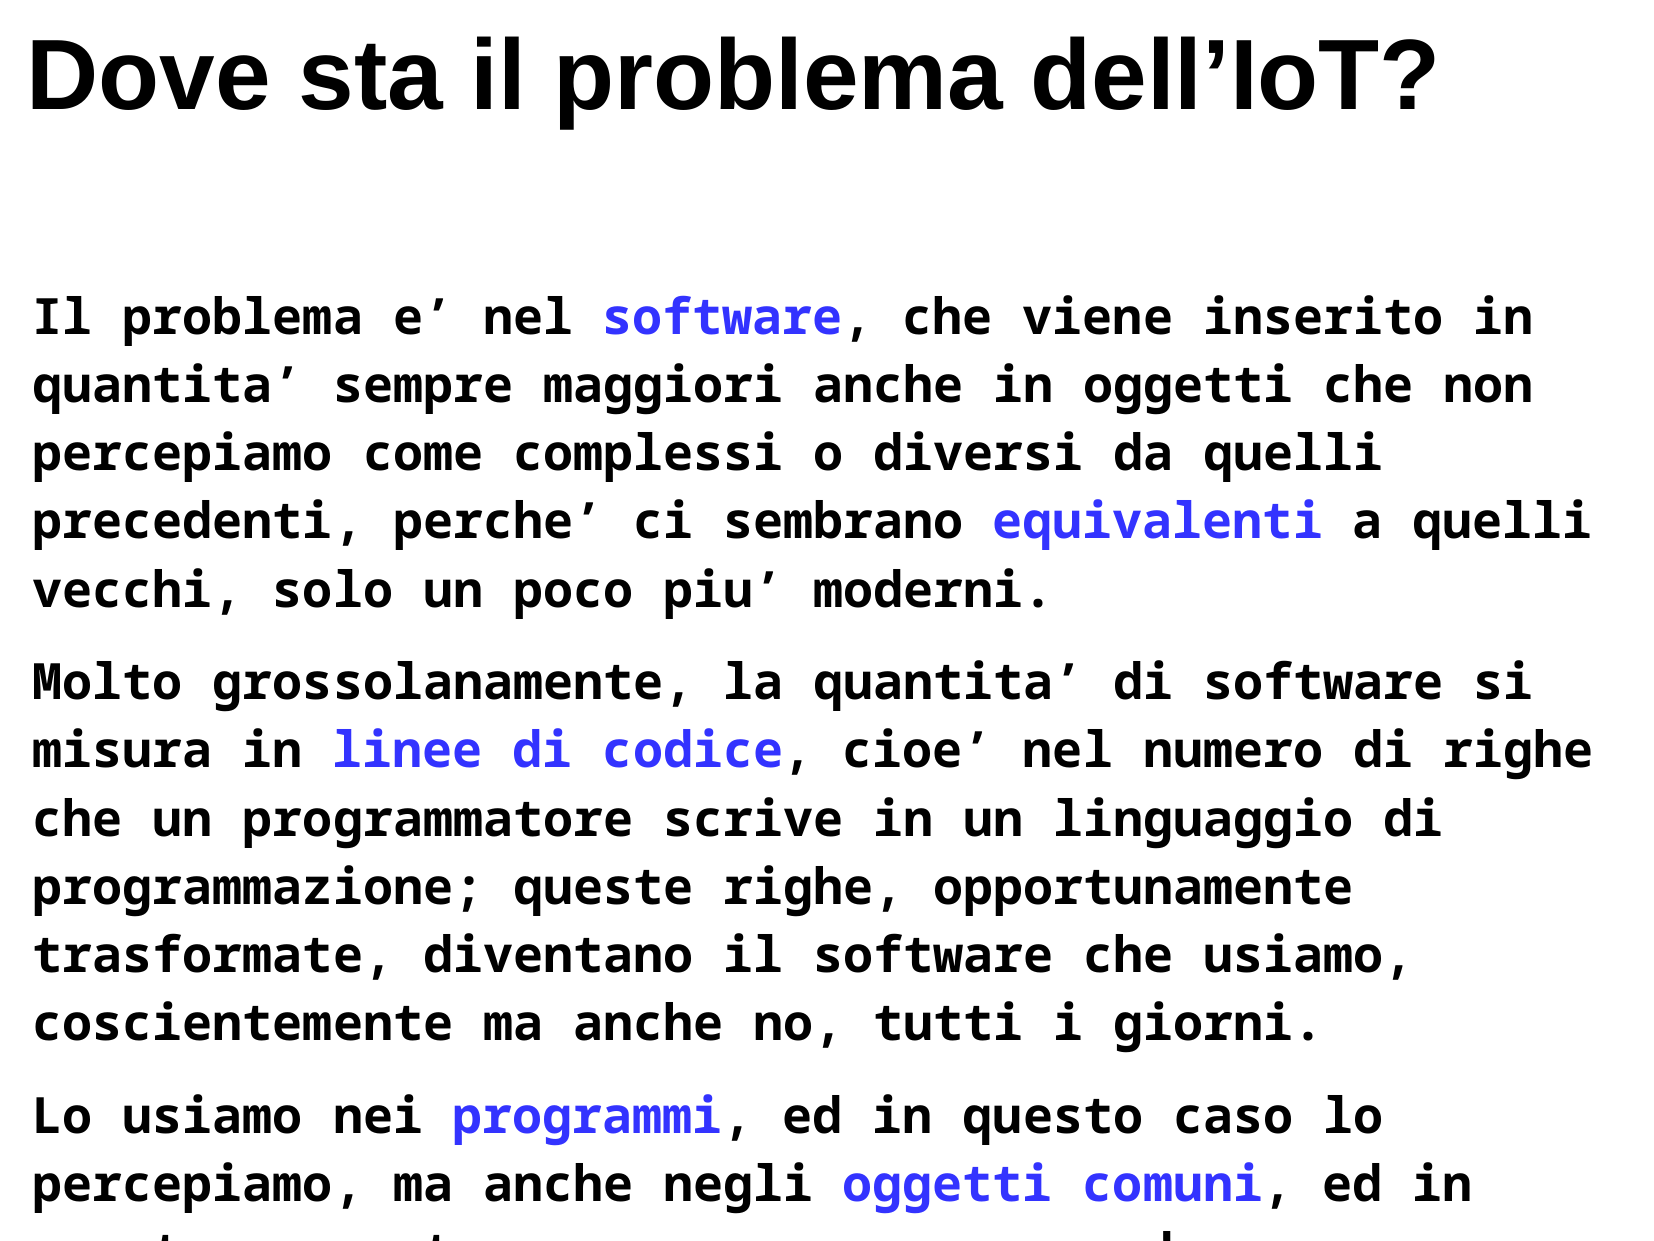

Dove sta il problema dell’IoT?
Il problema e’ nel software, che viene inserito in quantita’ sempre maggiori anche in oggetti che non percepiamo come complessi o diversi da quelli precedenti, perche’ ci sembrano equivalenti a quelli vecchi, solo un poco piu’ moderni.
Molto grossolanamente, la quantita’ di software si misura in linee di codice, cioe’ nel numero di righe che un programmatore scrive in un linguaggio di programmazione; queste righe, opportunamente trasformate, diventano il software che usiamo, coscientemente ma anche no, tutti i giorni.
Lo usiamo nei programmi, ed in questo caso lo percepiamo, ma anche negli oggetti comuni, ed in questo caso strane cose possono succedere . .